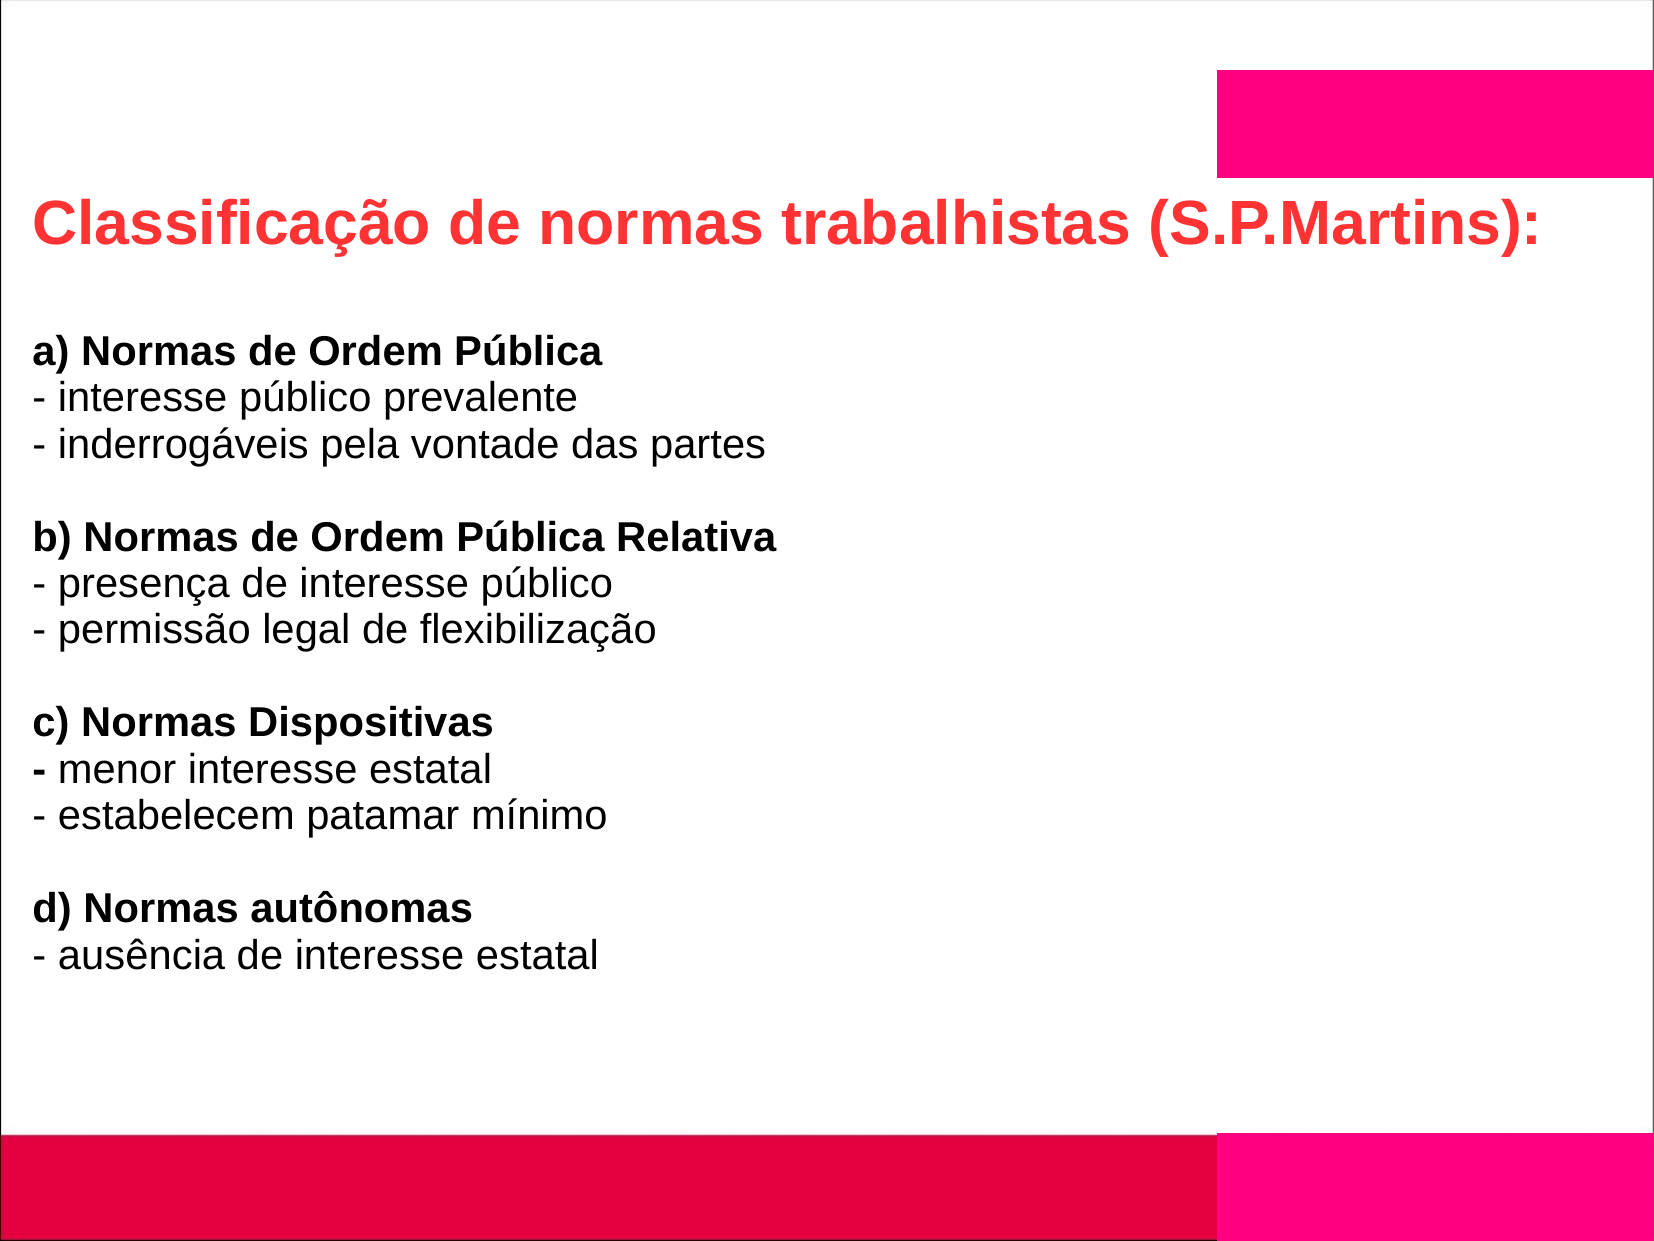

Classificação de normas trabalhistas (S.P.Martins):
a) Normas de Ordem Pública
- interesse público prevalente
- inderrogáveis pela vontade das partes
b) Normas de Ordem Pública Relativa
- presença de interesse público
- permissão legal de flexibilização
c) Normas Dispositivas
- menor interesse estatal
- estabelecem patamar mínimo
d) Normas autônomas
- ausência de interesse estatal